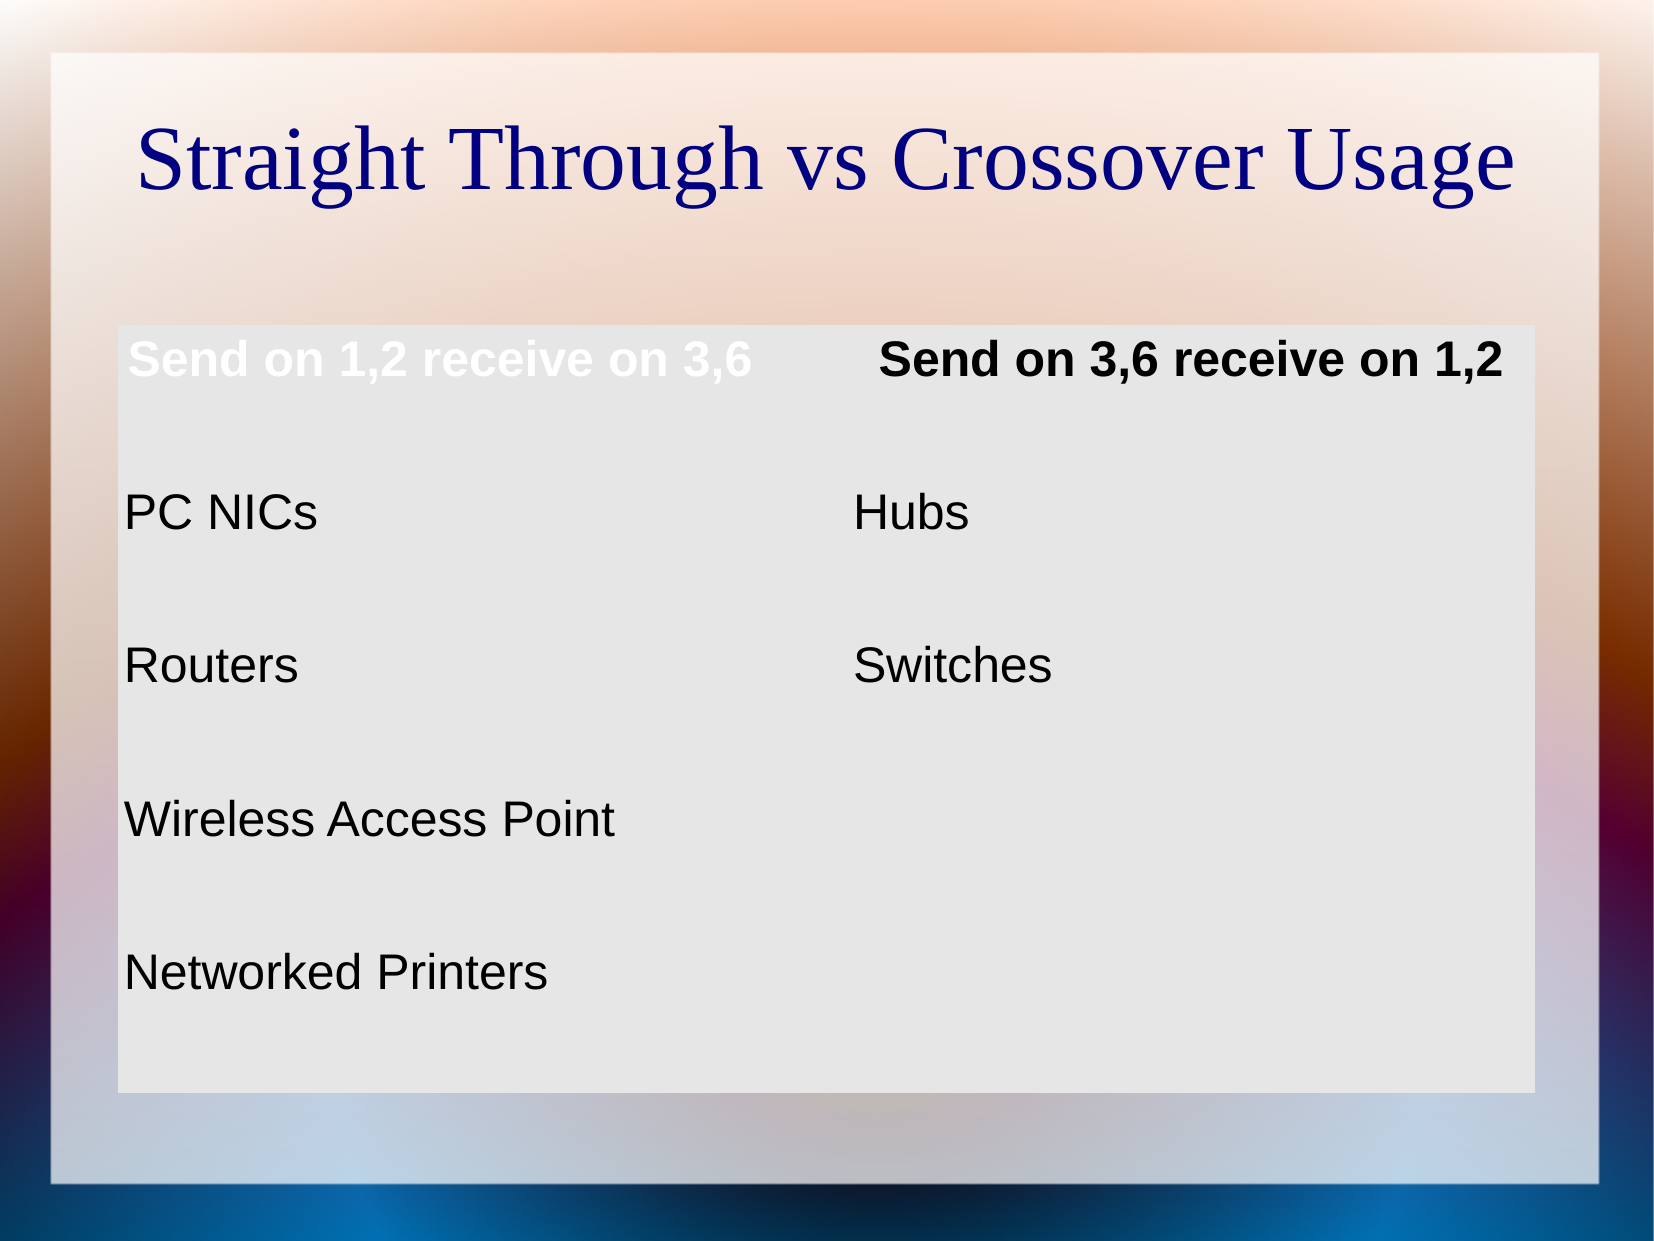

# Straight Through vs Crossover Usage
| Send on 1,2 receive on 3,6 | | Send on 3,6 receive on 1,2 |
| --- | --- | --- |
| PC NICs | | Hubs |
| Routers | | Switches |
| Wireless Access Point | | |
| Networked Printers | | |